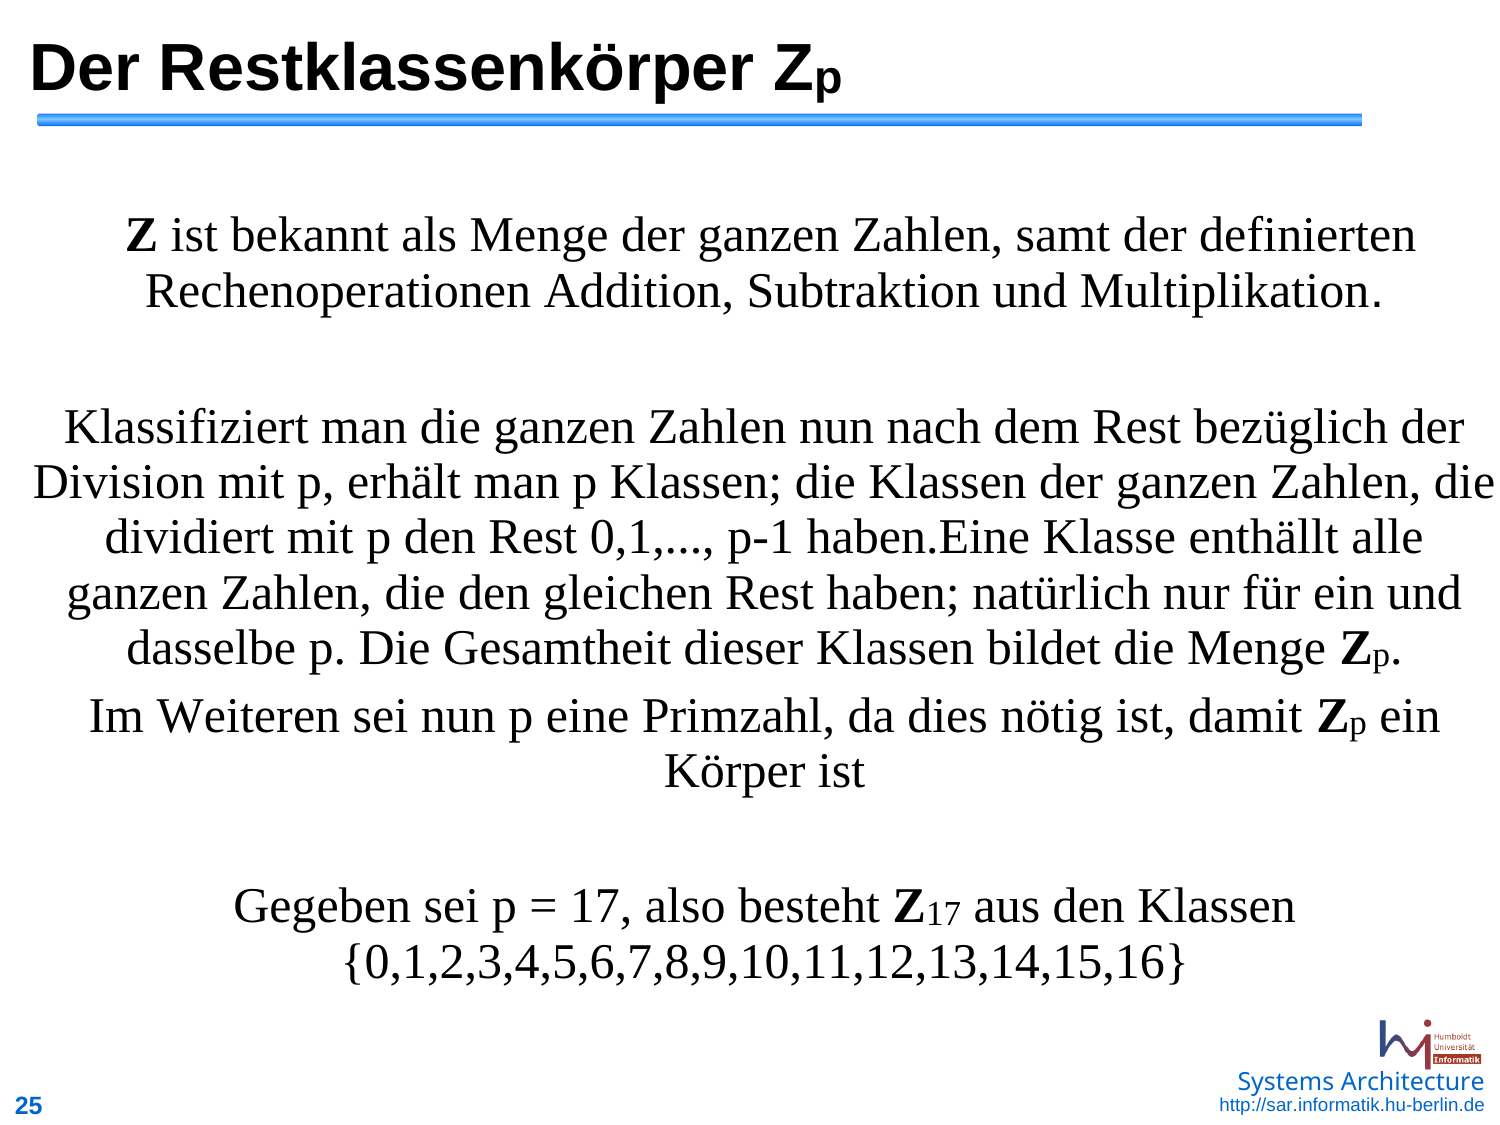

# Der Restklassenkörper Zp
 Z ist bekannt als Menge der ganzen Zahlen, samt der definierten Rechenoperationen Addition, Subtraktion und Multiplikation.
Klassifiziert man die ganzen Zahlen nun nach dem Rest bezüglich der Division mit p, erhält man p Klassen; die Klassen der ganzen Zahlen, die dividiert mit p den Rest 0,1,..., p-1 haben.Eine Klasse enthällt alle ganzen Zahlen, die den gleichen Rest haben; natürlich nur für ein und dasselbe p. Die Gesamtheit dieser Klassen bildet die Menge Zp.
Im Weiteren sei nun p eine Primzahl, da dies nötig ist, damit Zp ein Körper ist
Gegeben sei p = 17, also besteht Z17 aus den Klassen {0,1,2,3,4,5,6,7,8,9,10,11,12,13,14,15,16}